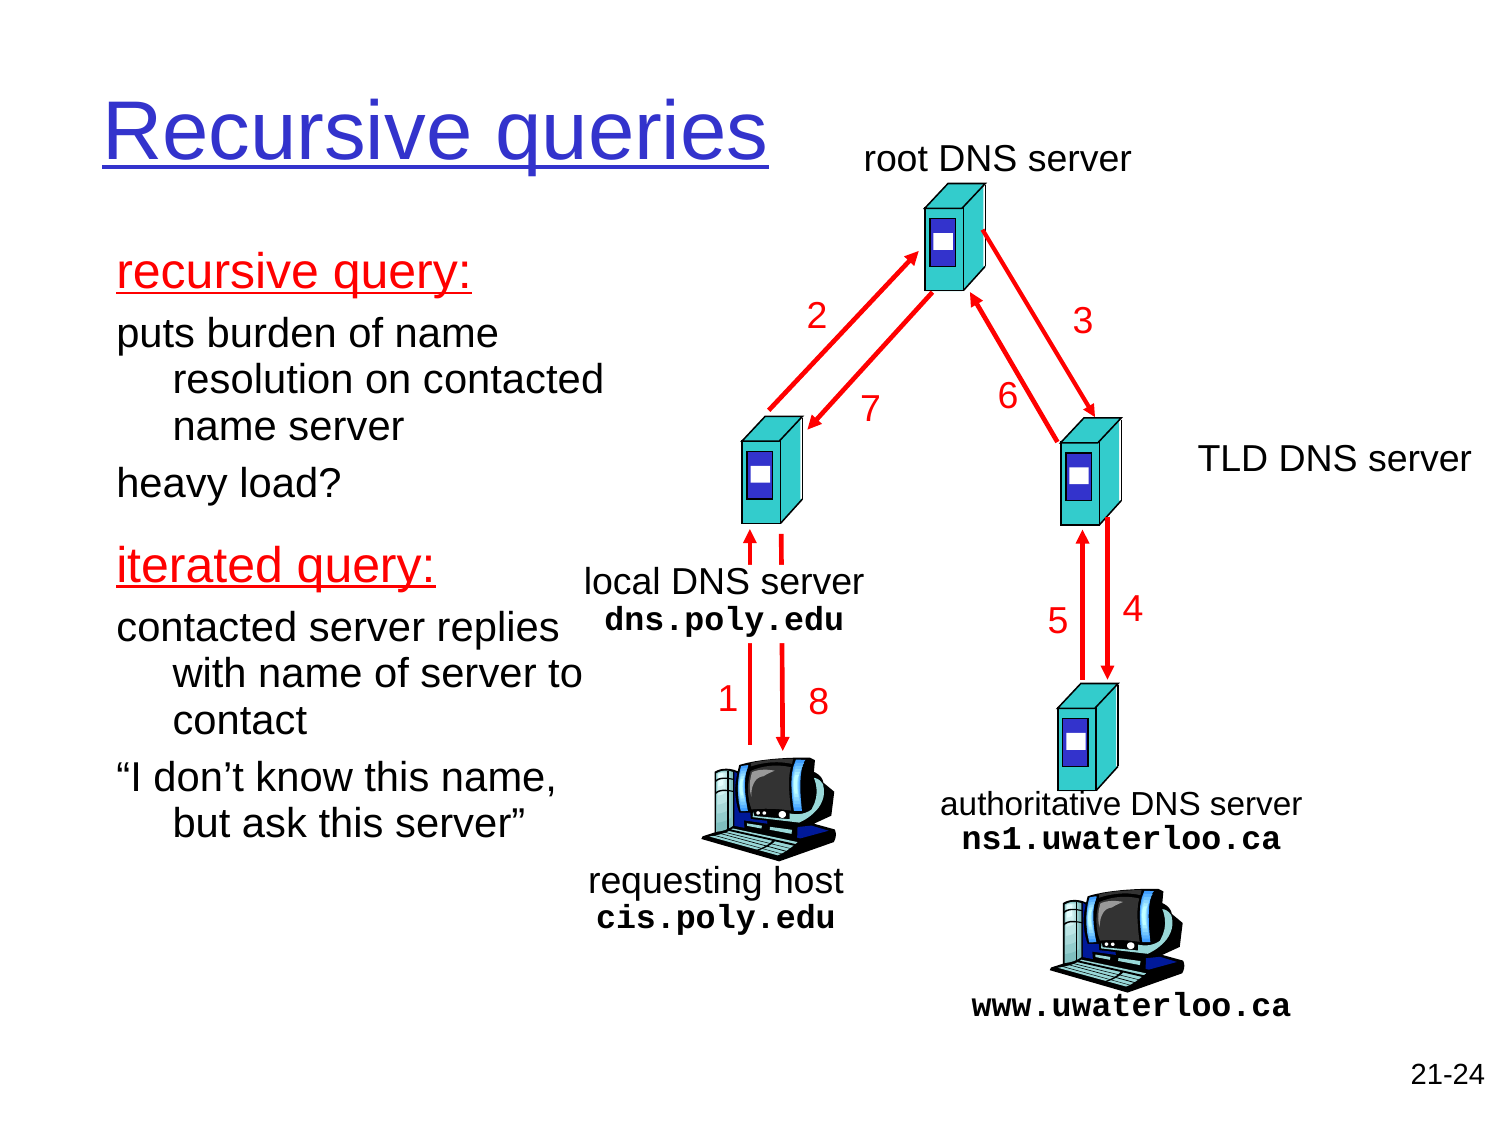

# Recursive queries
root DNS server
2
3
6
7
TLD DNS server
local DNS server
dns.poly.edu
4
5
1
8
authoritative DNS server
ns1.uwaterloo.ca
requesting host
cis.poly.edu
www.uwaterloo.ca
recursive query:
puts burden of name resolution on contacted name server
heavy load?
iterated query:
contacted server replies with name of server to contact
“I don’t know this name, but ask this server”
24